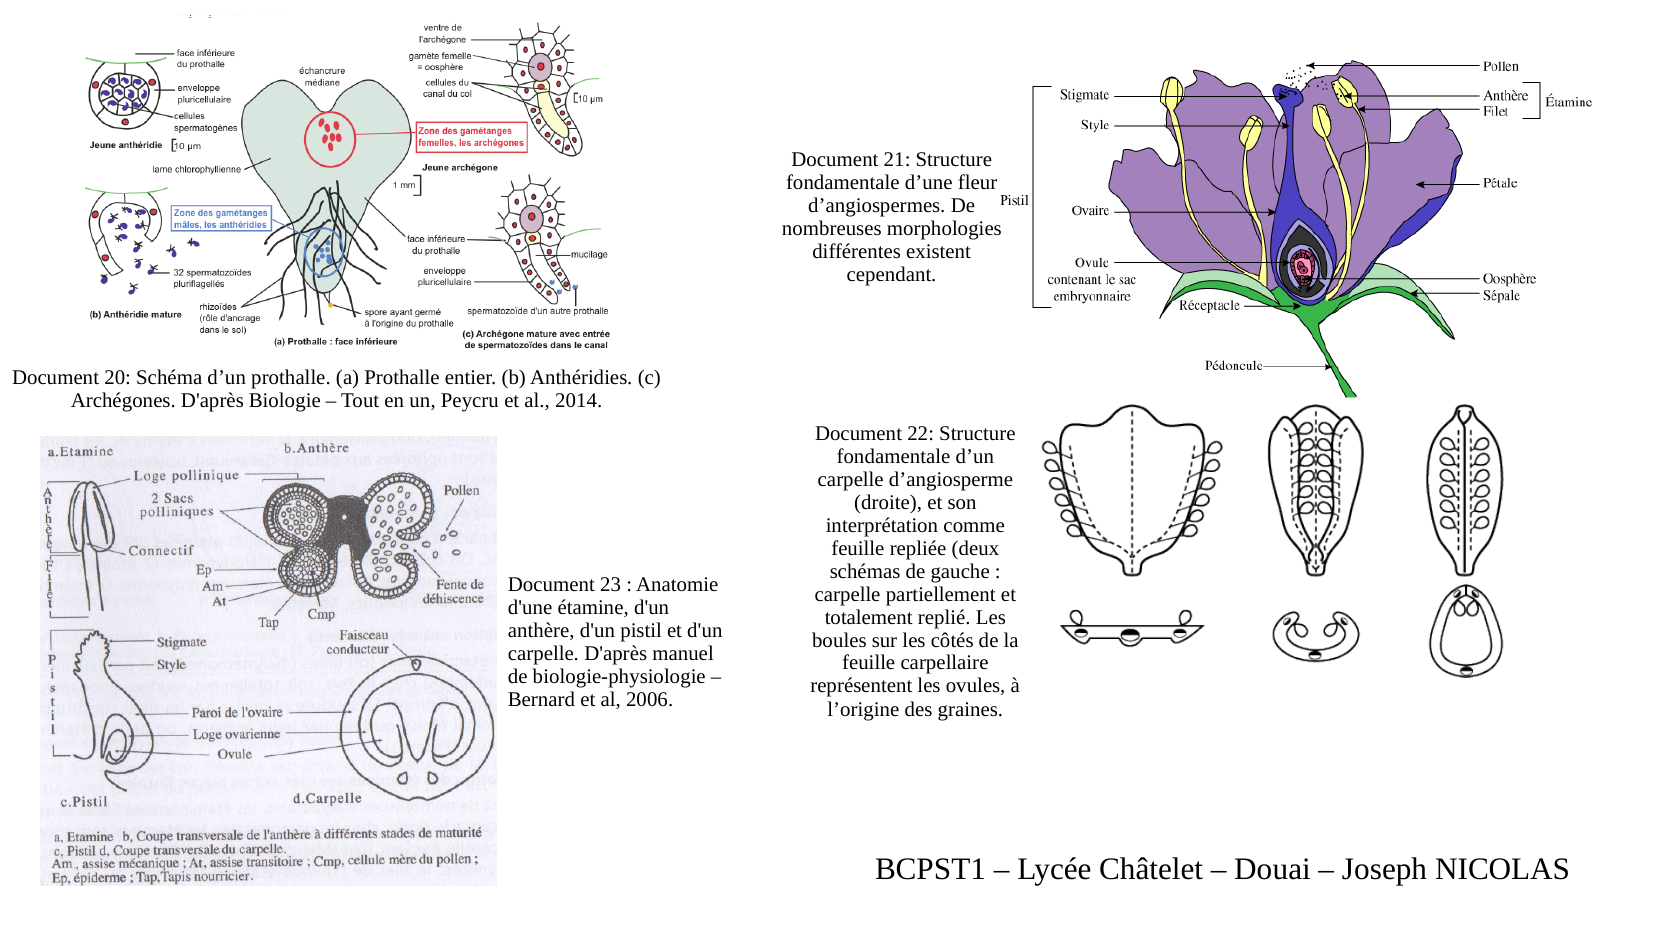

Document 21: Structure fondamentale d’une fleur d’angiospermes. De nombreuses morphologies différentes existent cependant.
Document 20: Schéma d’un prothalle. (a) Prothalle entier. (b) Anthéridies. (c) Archégones. D'après Biologie – Tout en un, Peycru et al., 2014.
Document 22: Structure fondamentale d’un carpelle d’angiosperme (droite), et son interprétation comme feuille repliée (deux schémas de gauche : carpelle partiellement et totalement replié. Les boules sur les côtés de la feuille carpellaire représentent les ovules, à l’origine des graines.
Document 23 : Anatomie d'une étamine, d'un anthère, d'un pistil et d'un carpelle. D'après manuel de biologie-physiologie – Bernard et al, 2006.
BCPST1 – Lycée Châtelet – Douai – Joseph NICOLAS